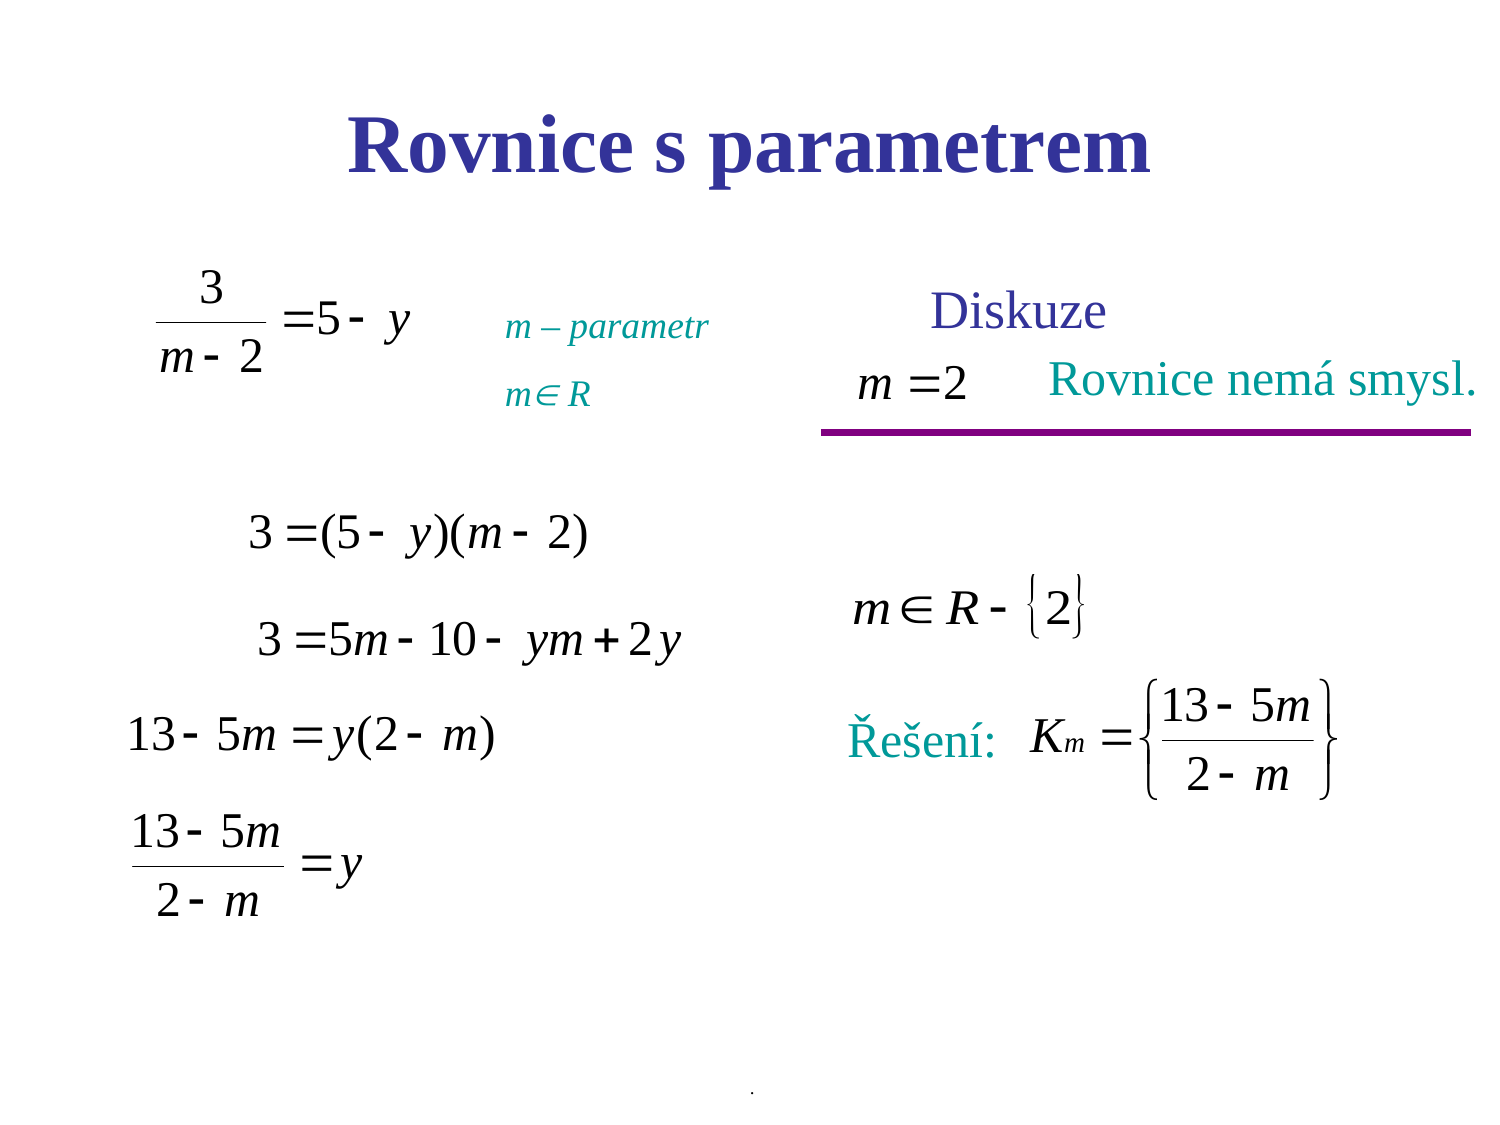

Rovnice s parametrem
Diskuze
m – parametr
m R
Rovnice nemá smysl.
Řešení:
.